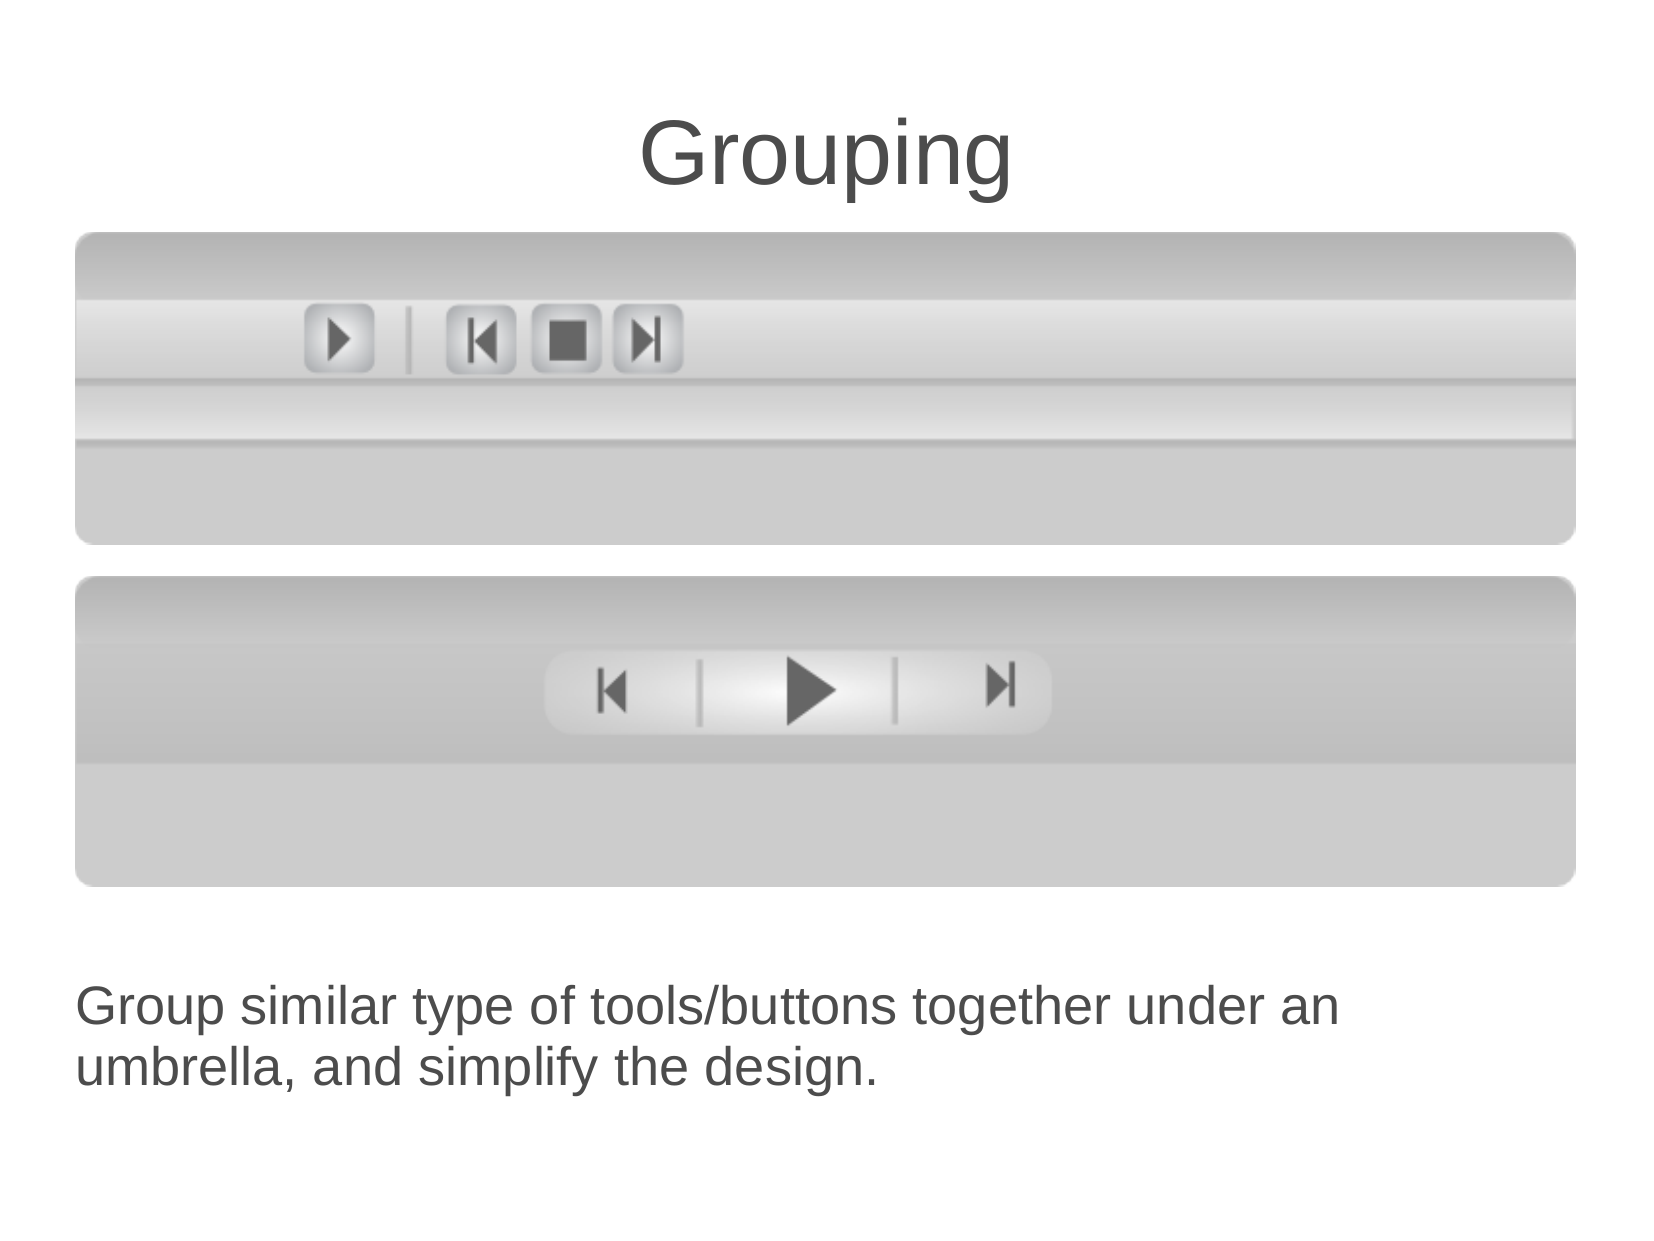

Grouping
# Group similar type of tools/buttons together under an umbrella, and simplify the design.